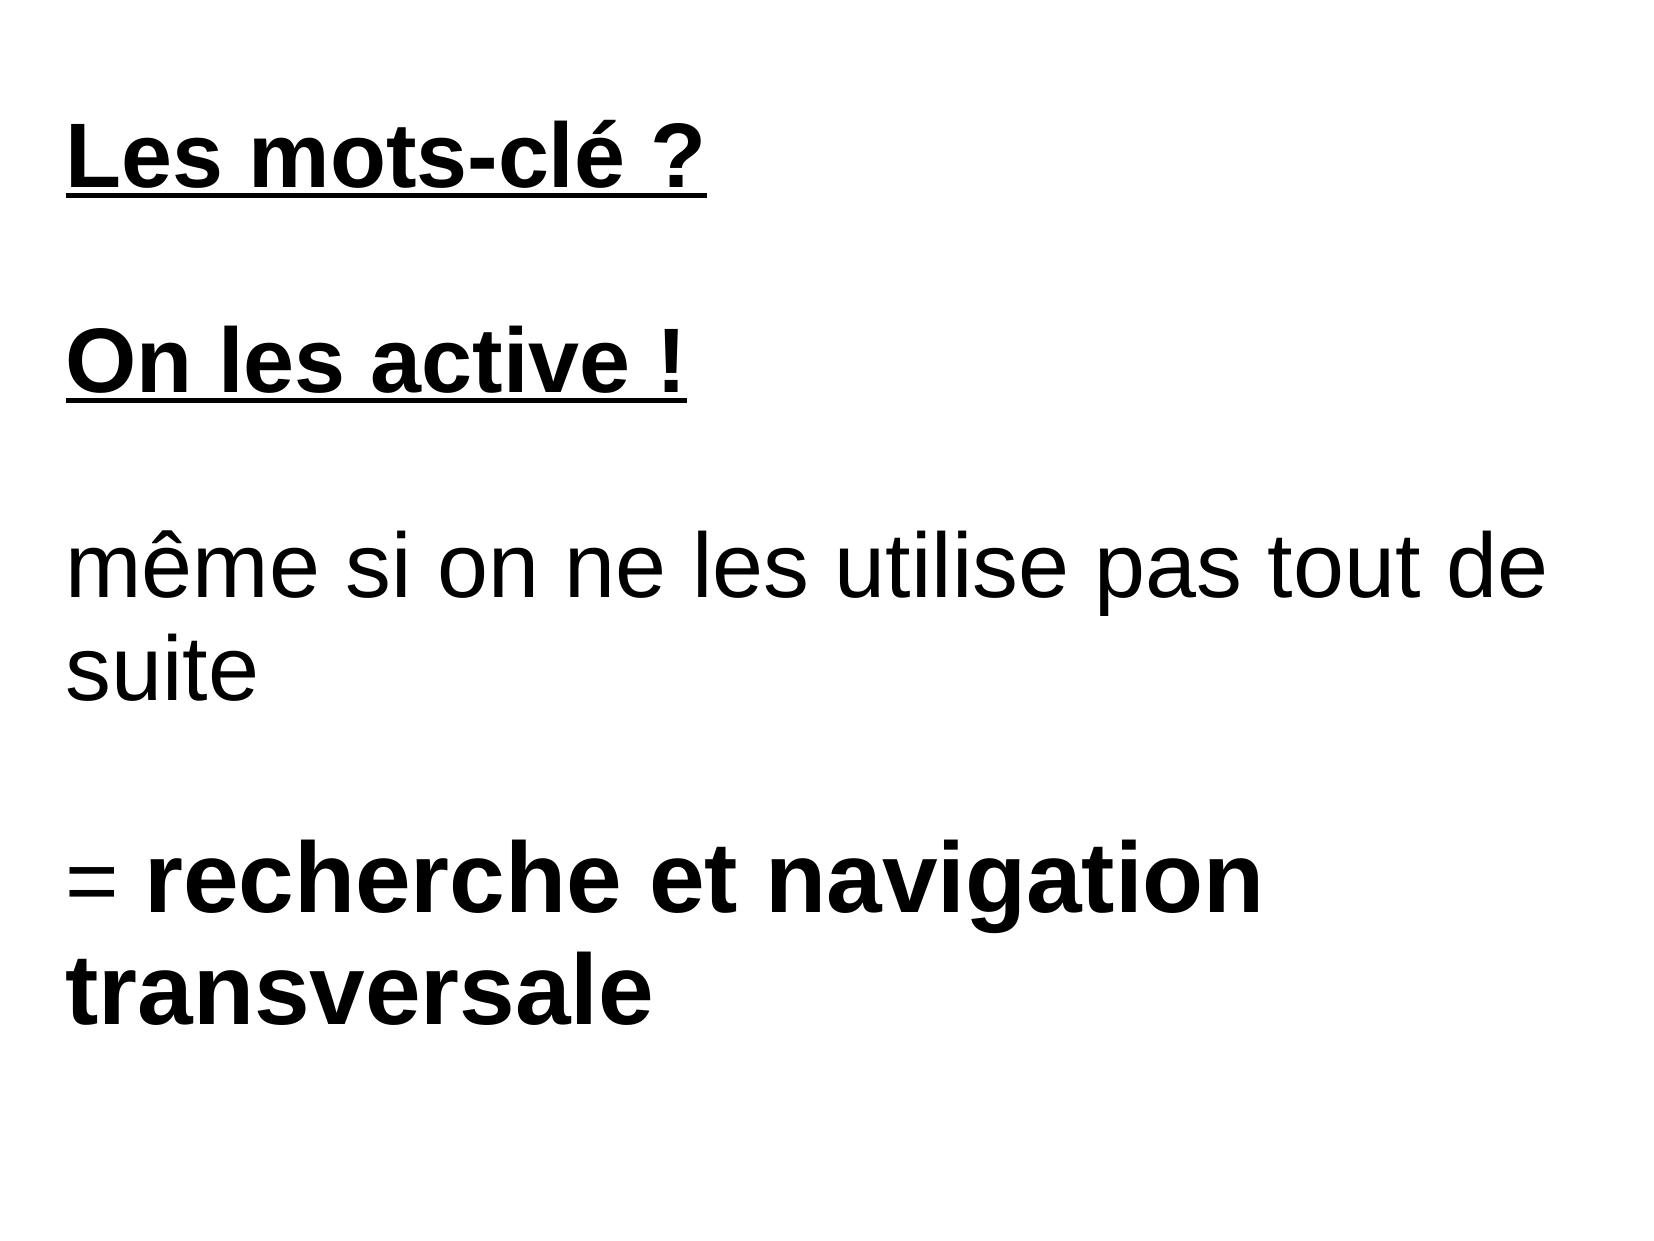

Les mots-clé ?
On les active !
même si on ne les utilise pas tout de suite
= recherche et navigation transversale